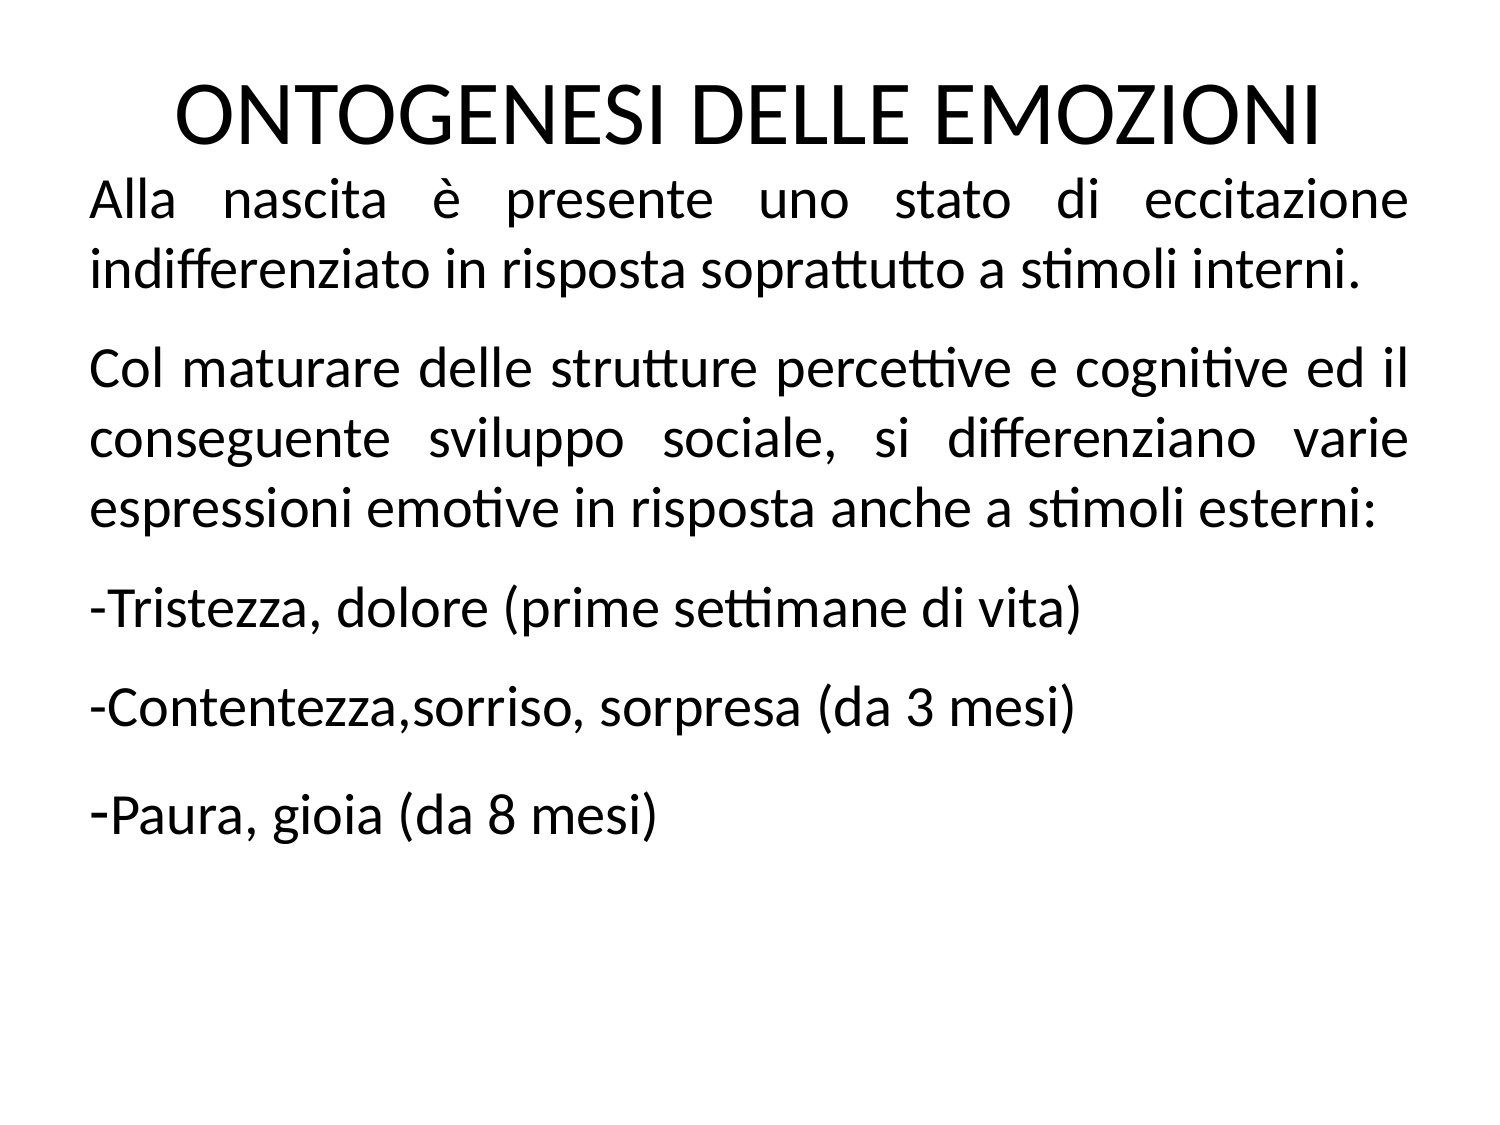

# ONTOGENESI DELLE EMOZIONI
Alla nascita è presente uno stato di eccitazione indifferenziato in risposta soprattutto a stimoli interni.
Col maturare delle strutture percettive e cognitive ed il conseguente sviluppo sociale, si differenziano varie espressioni emotive in risposta anche a stimoli esterni:
-Tristezza, dolore (prime settimane di vita)
-Contentezza,sorriso, sorpresa (da 3 mesi)
-Paura, gioia (da 8 mesi)